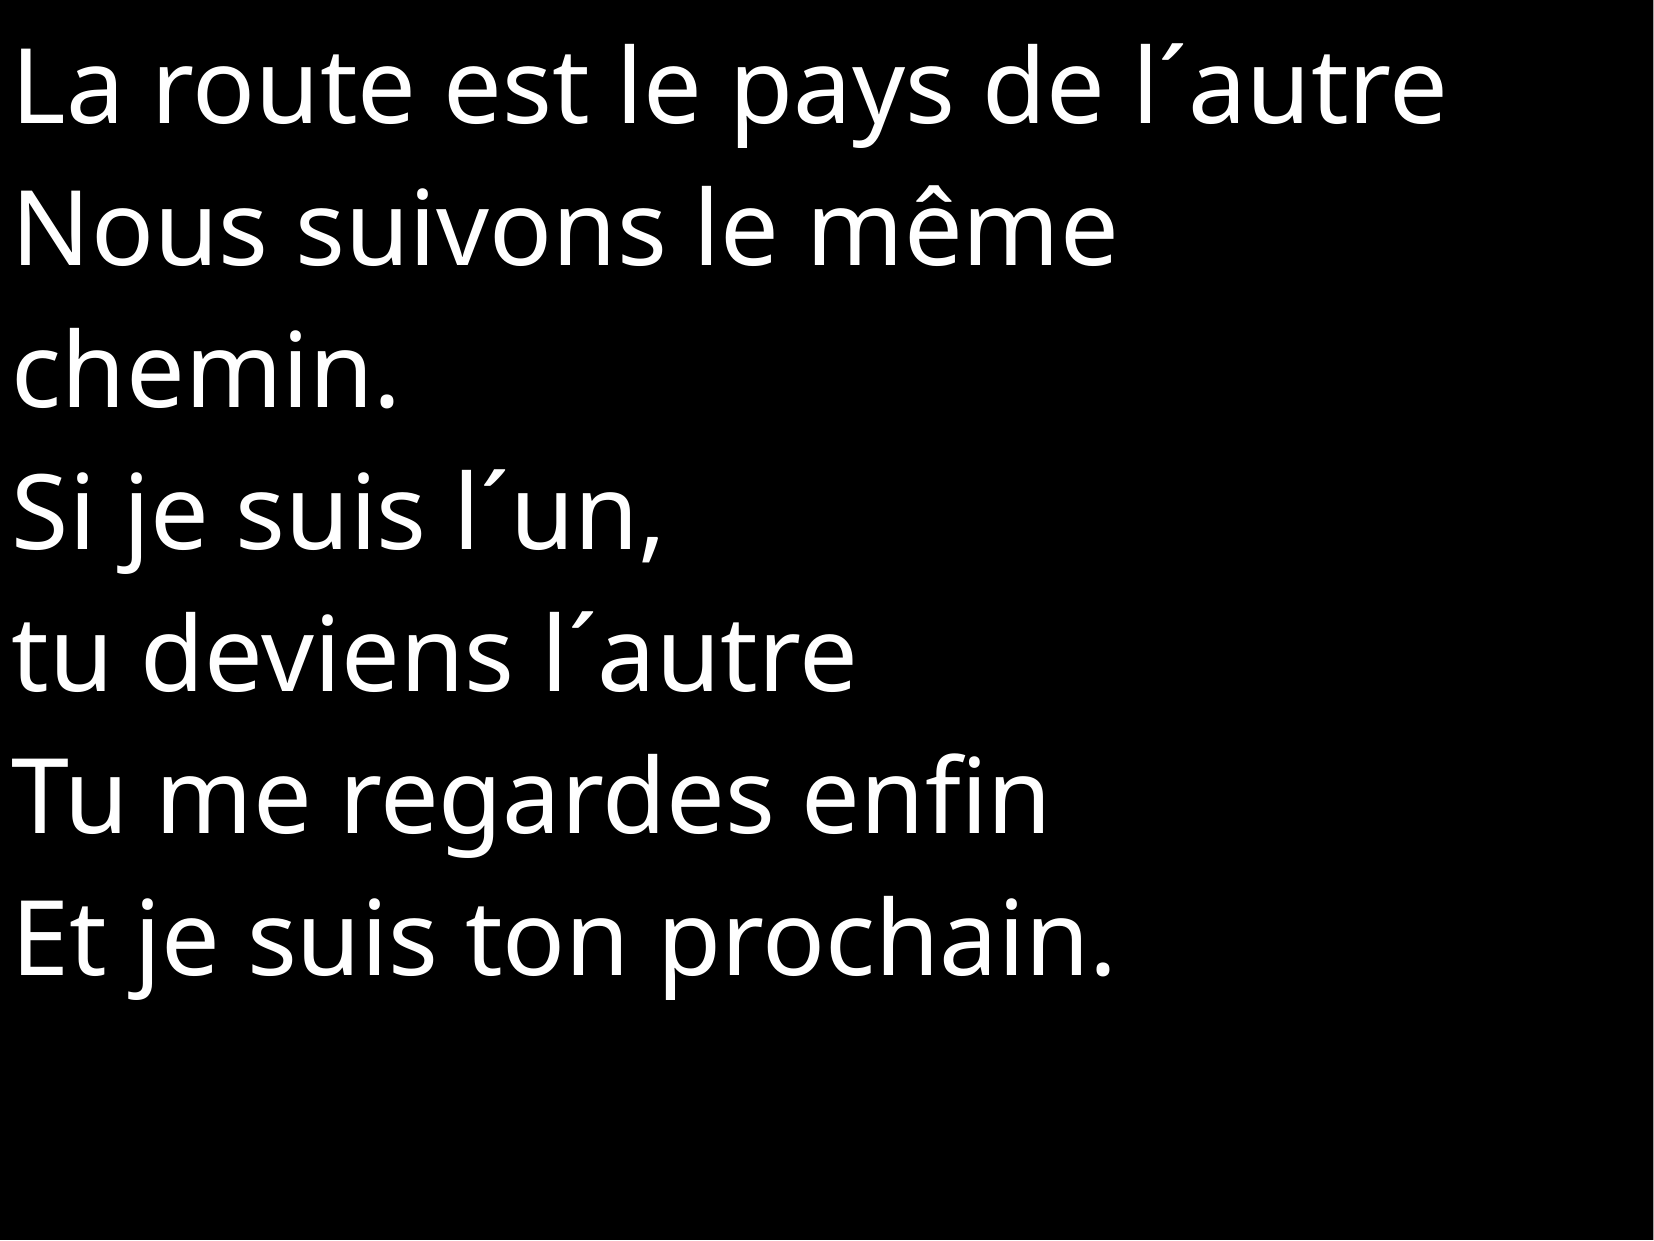

# La route est le pays de l´autre
Nous suivons le même chemin.
Si je suis l´un,
tu deviens l´autre
Tu me regardes enfin
Et je suis ton prochain.